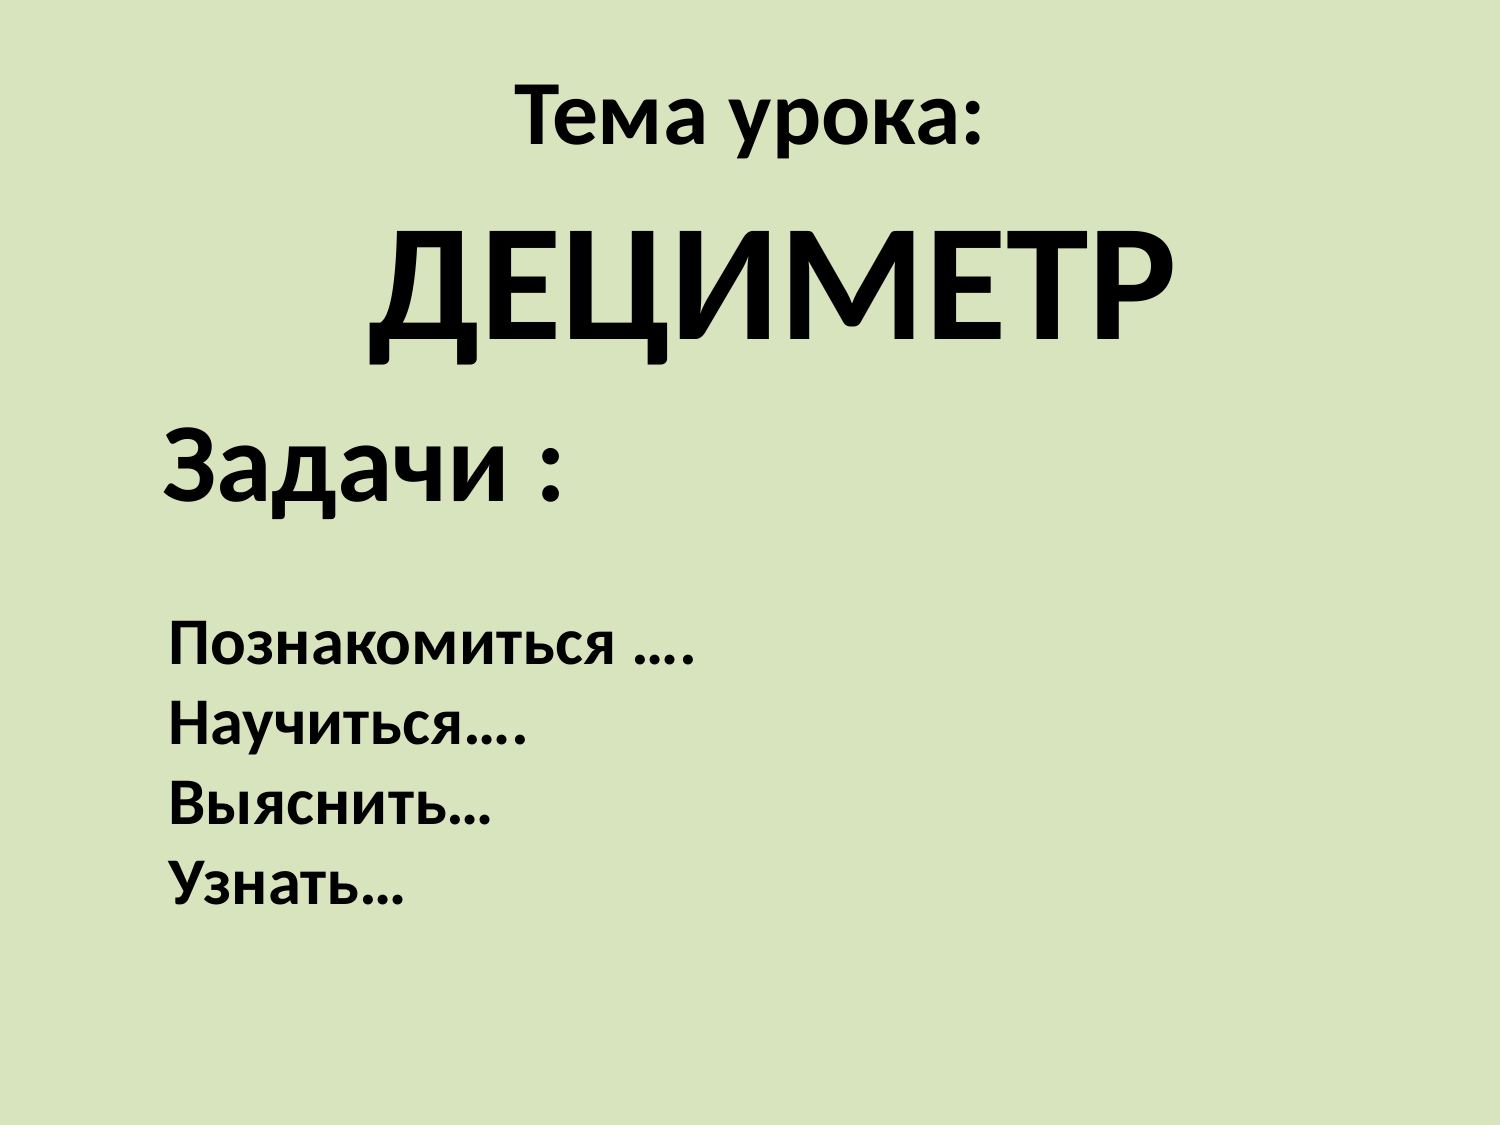

# Тема урока:
ДЕЦИМЕТР
Задачи :
Познакомиться ….
Научиться….
Выяснить…
Узнать…